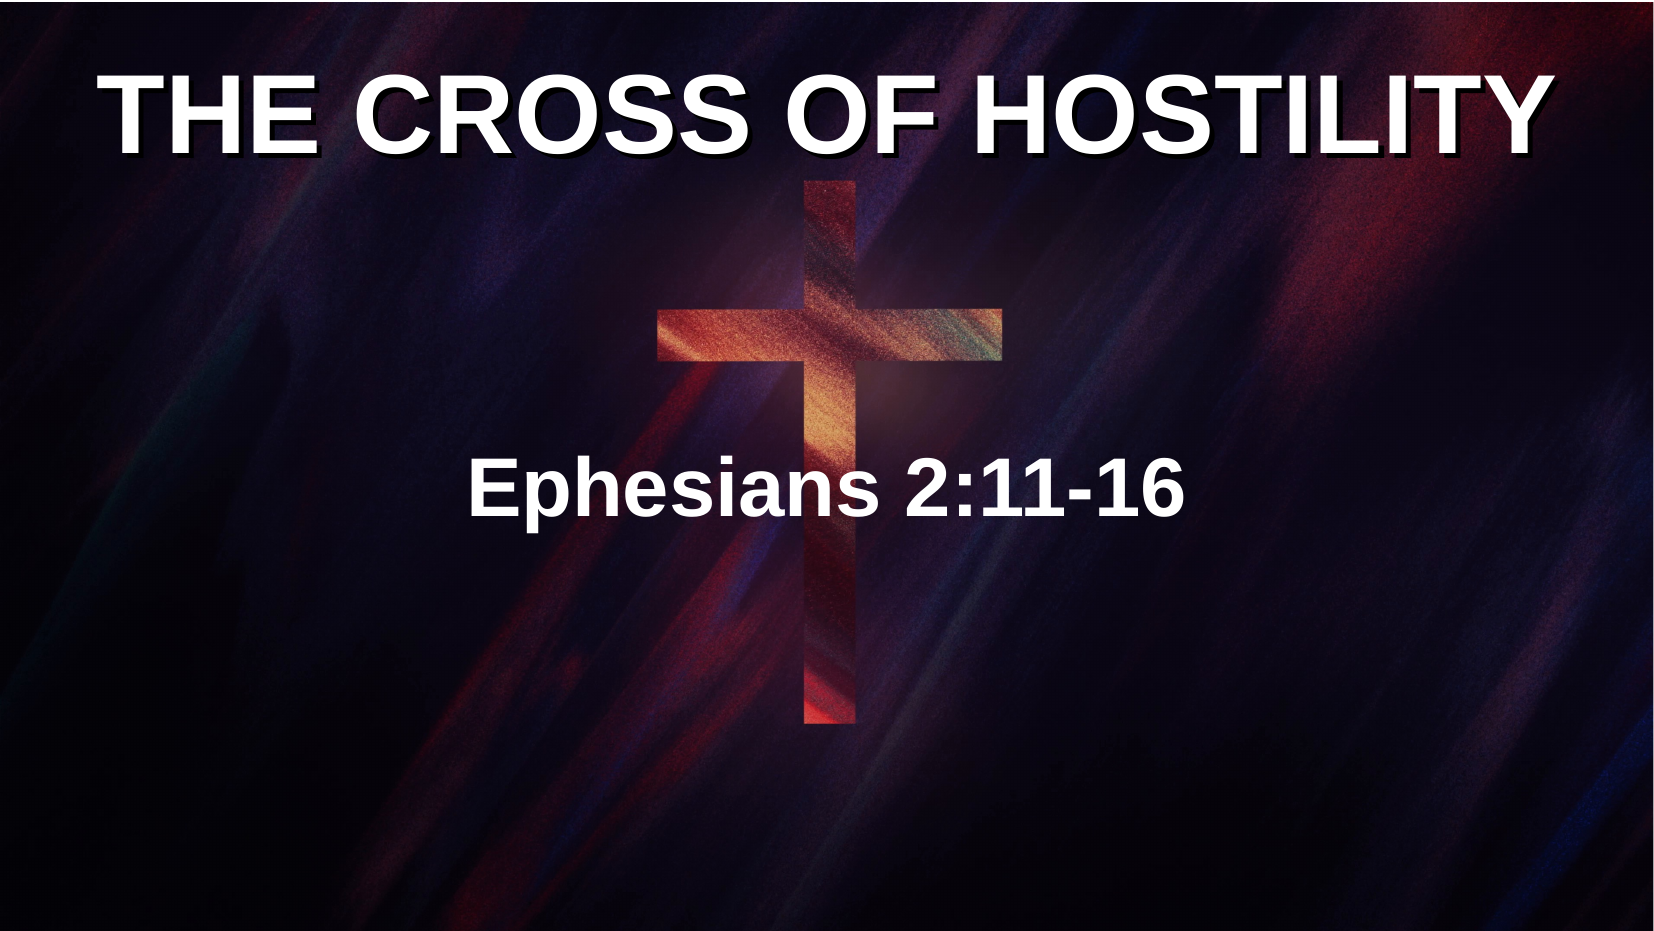

# THE CROSS OF HOSTILITY
Ephesians 2:11-16